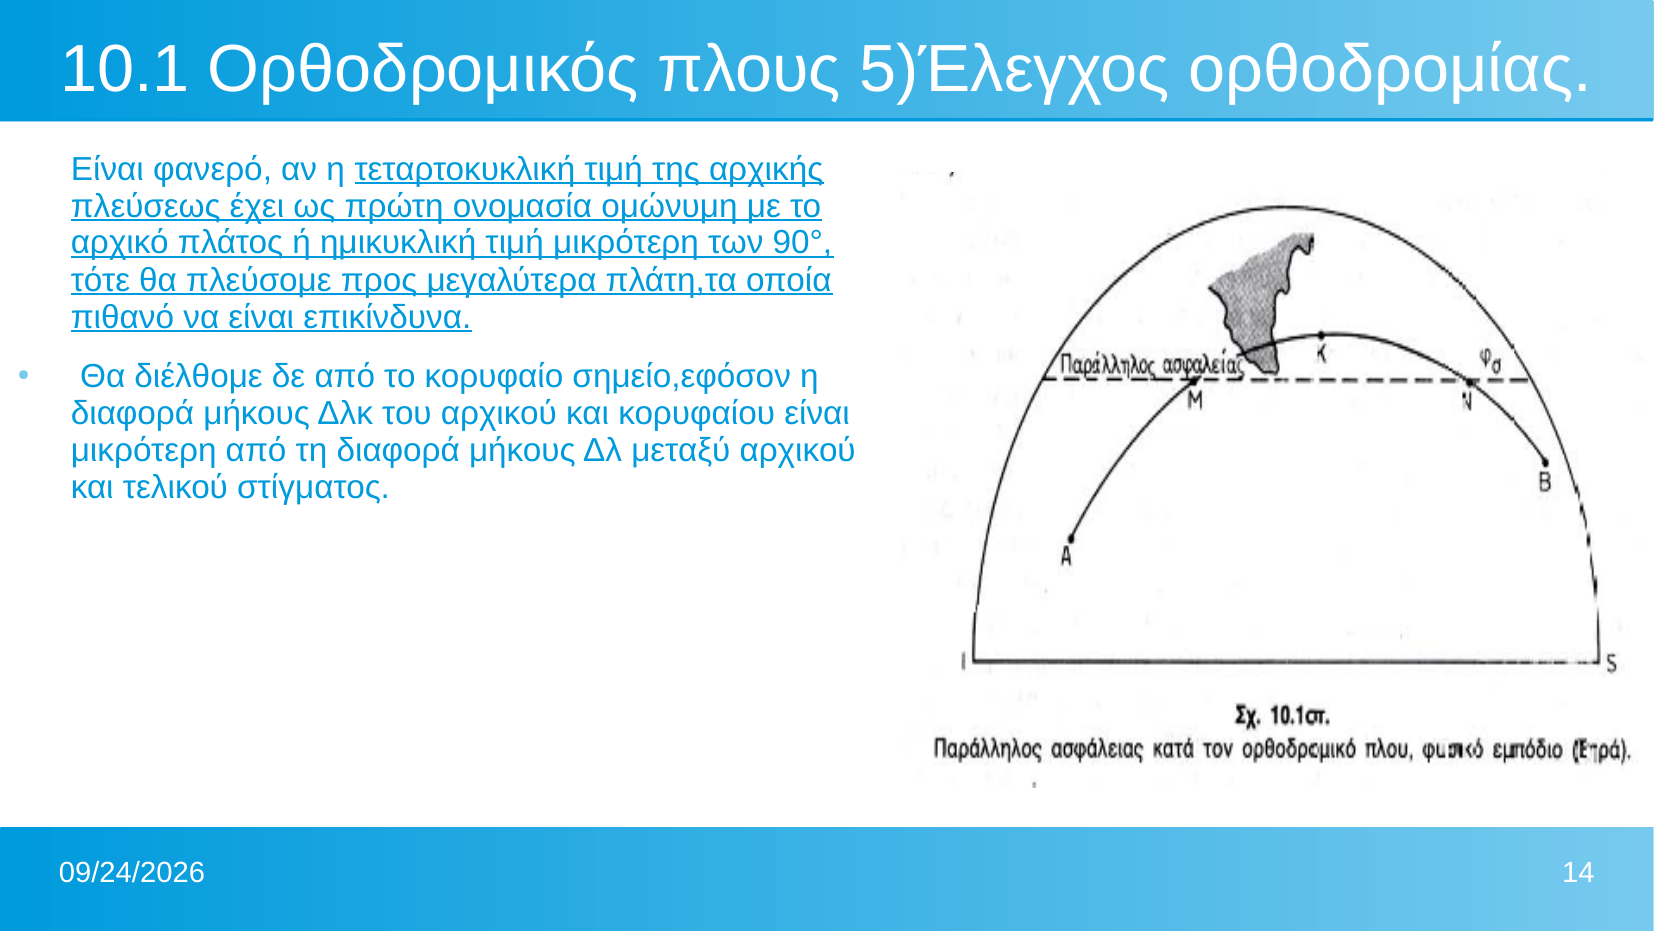

# 10.1 Ορθοδρομικός πλους 5)Έλεγχος ορθοδρομίας.
Είναι φανερό, αν η τεταρτοκυκλική τιμή της αρχικής πλεύσεως έχει ως πρώτη ονομασία ομώνυμη με το αρχικό πλάτος ή ημικυκλική τιμή μικρότερη των 90°, τότε θα πλεύσομε προς μεγαλύτερα πλάτη,τα οποία πιθανό να είναι επικίνδυνα.
 Θα διέλθομε δε από το κορυφαίο σημείο,εφόσον η διαφορά μήκους Δλκ του αρχικού και κορυφαίου είναι μικρότερη από τη διαφορά μήκους Δλ μεταξύ αρχικού και τελικού στίγματος.
14